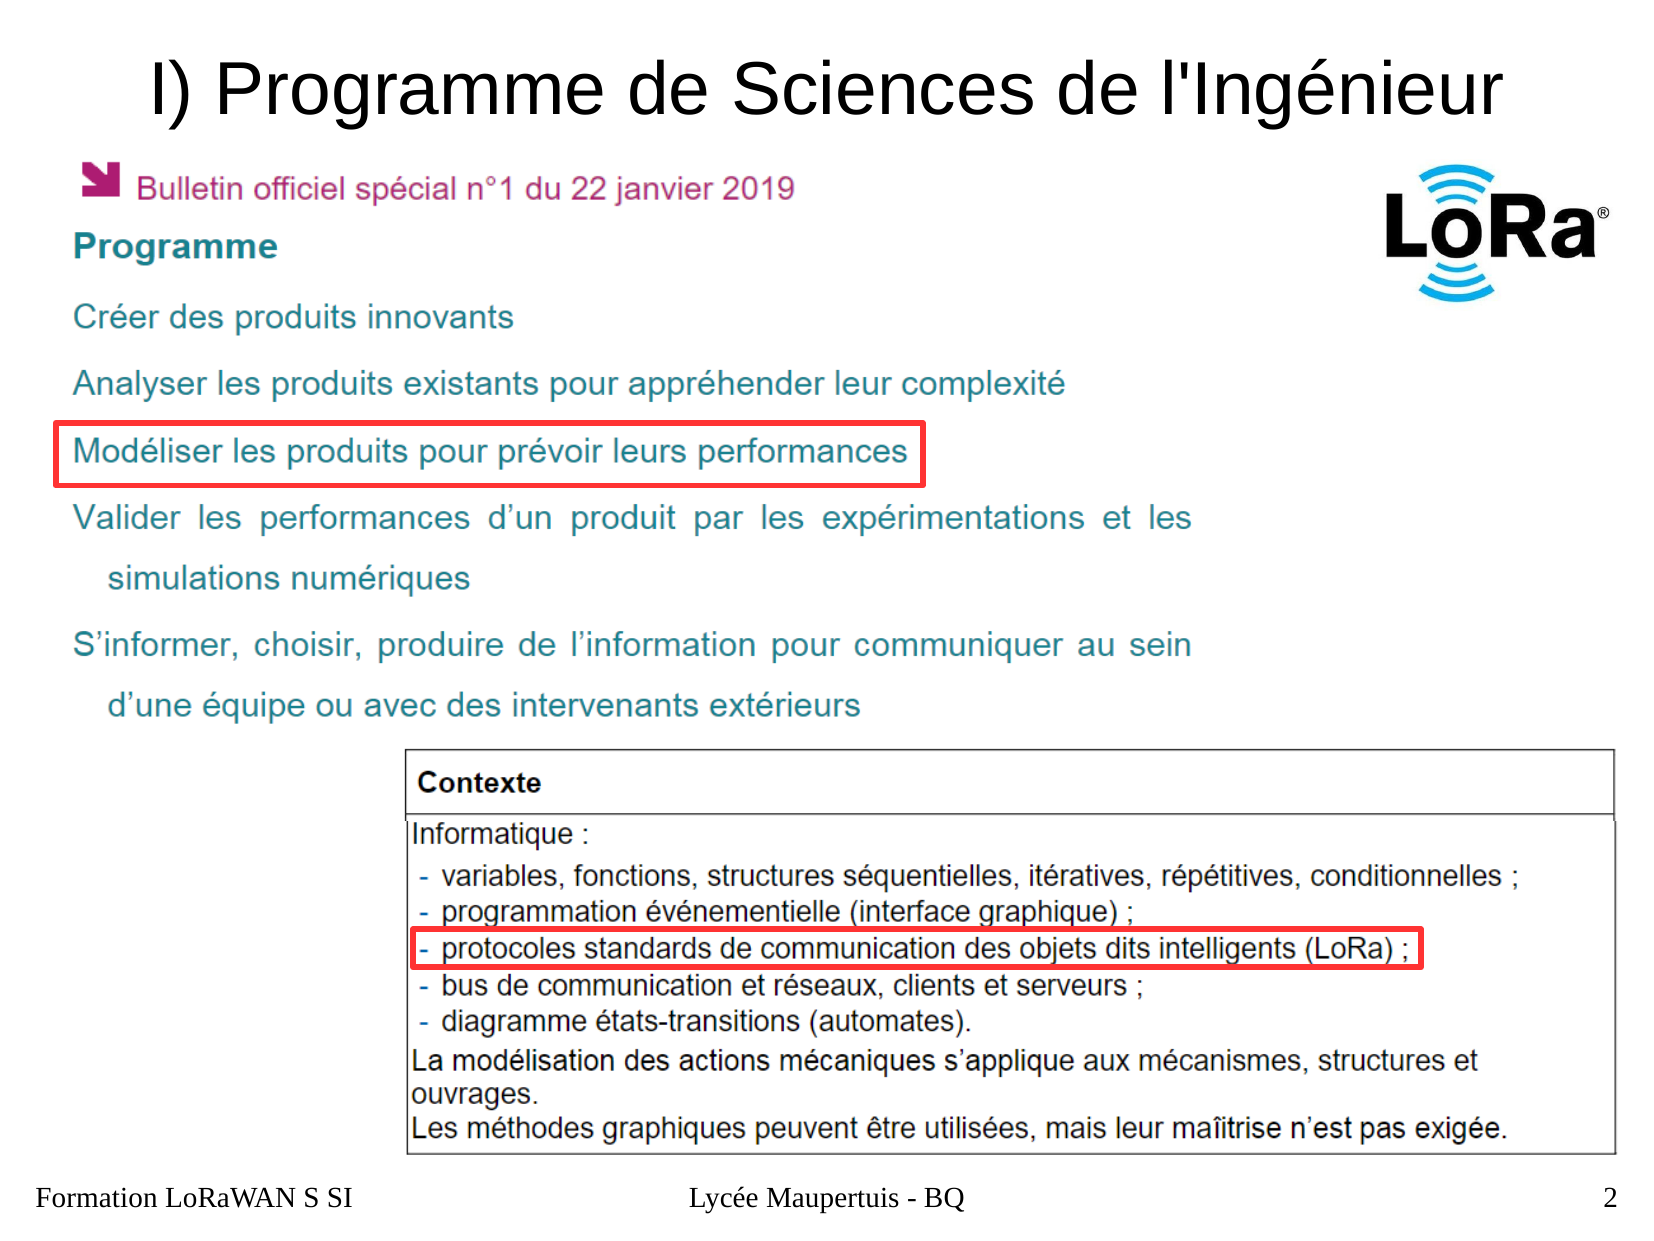

# I) Programme de Sciences de l'Ingénieur
Formation LoRaWAN S SI
Lycée Maupertuis - BQ
2